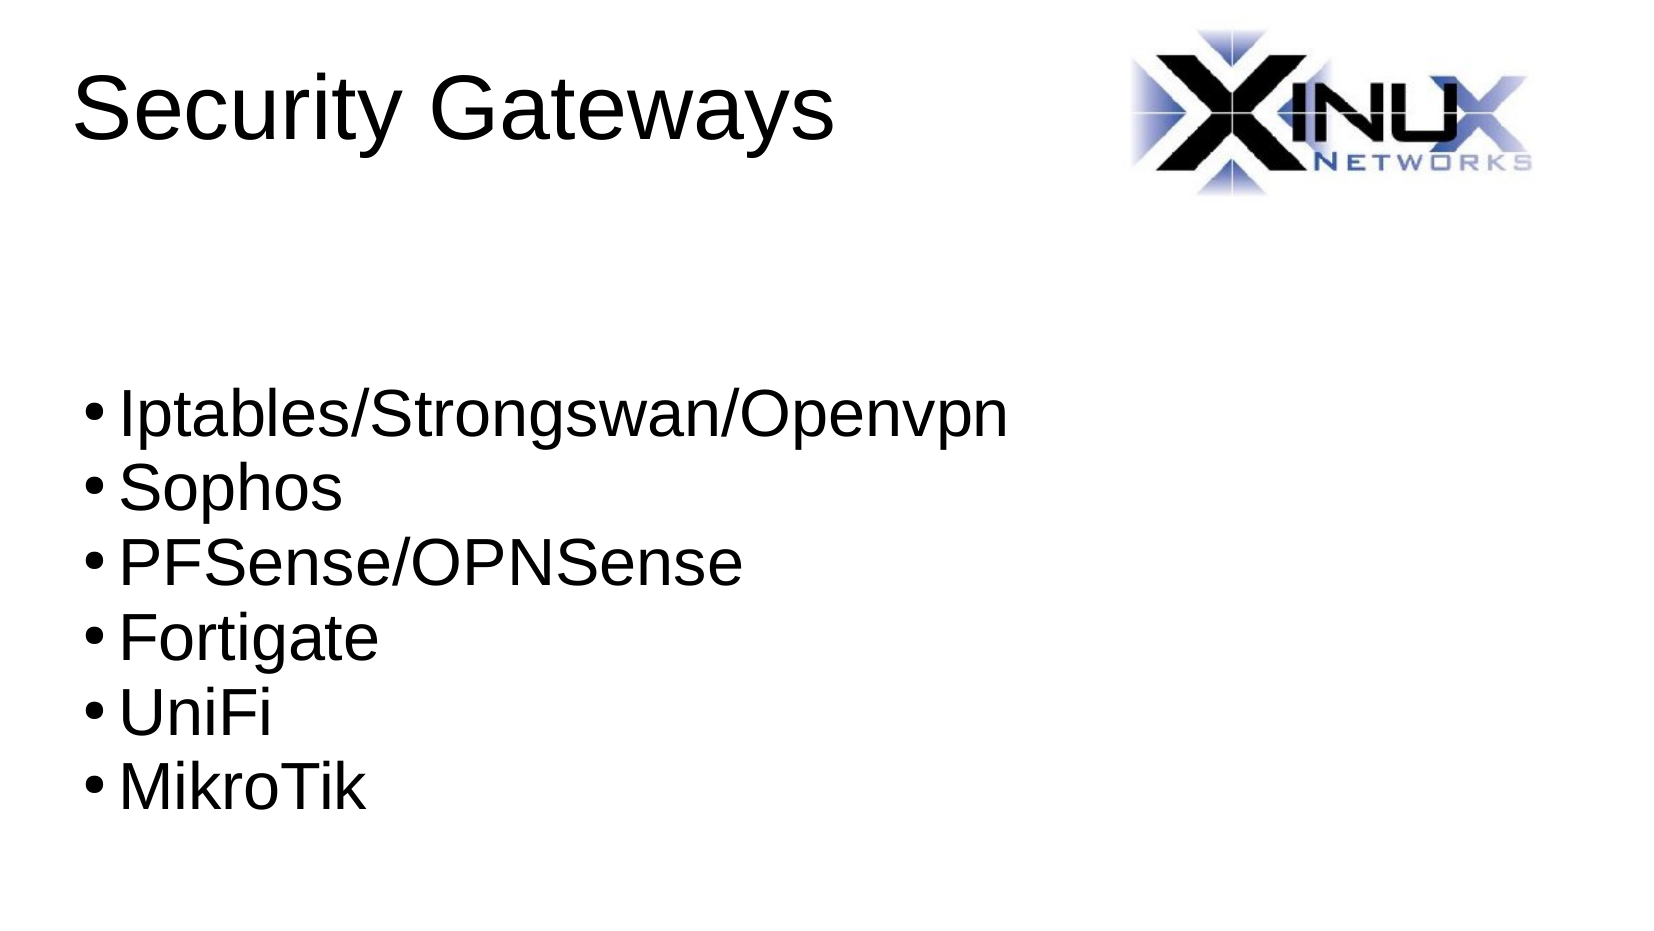

# Security Gateways
Iptables/Strongswan/Openvpn
Sophos
PFSense/OPNSense
Fortigate
UniFi
MikroTik